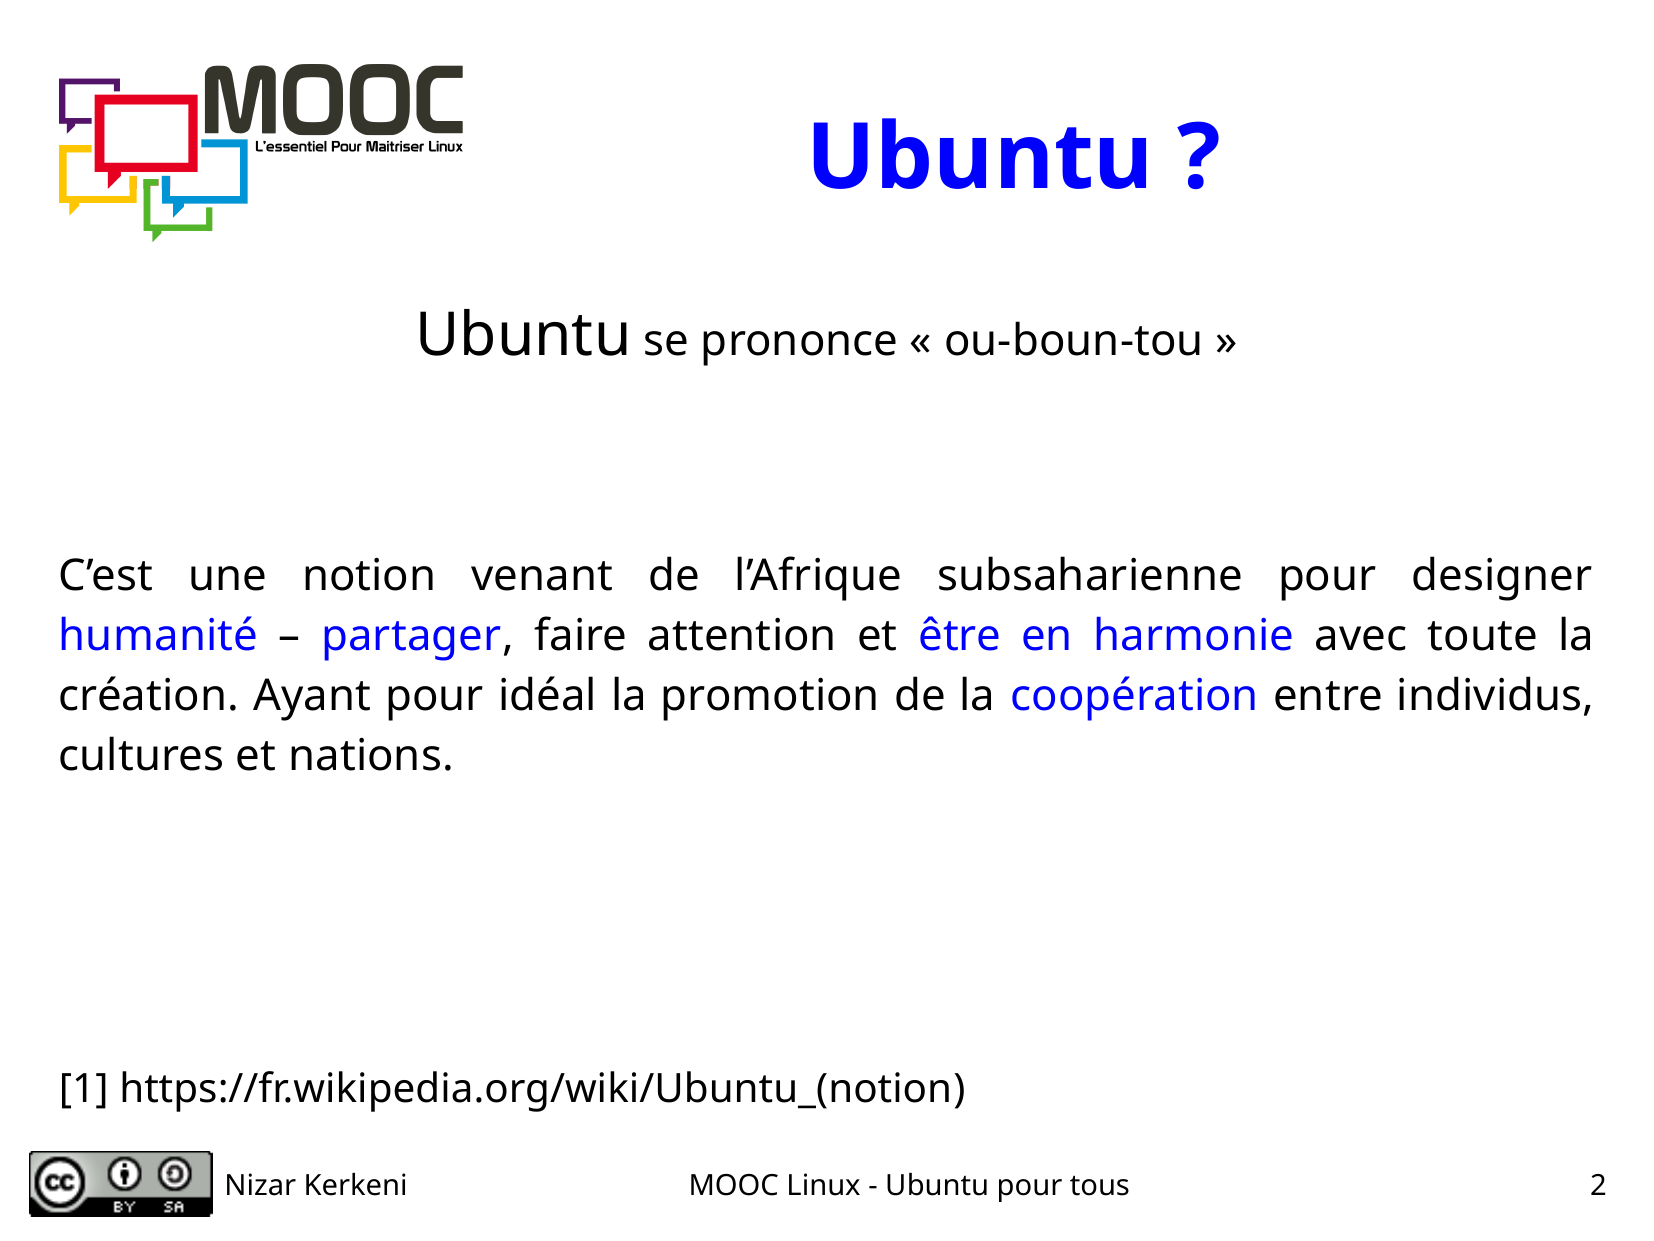

# Ubuntu ?
Ubuntu se prononce « ou-boun-tou »
C’est une notion venant de l’Afrique subsaharienne pour designer humanité – partager, faire attention et être en harmonie avec toute la création. Ayant pour idéal la promotion de la coopération entre individus, cultures et nations.
[1] https://fr.wikipedia.org/wiki/Ubuntu_(notion)
MOOC Linux - Ubuntu pour tous
2